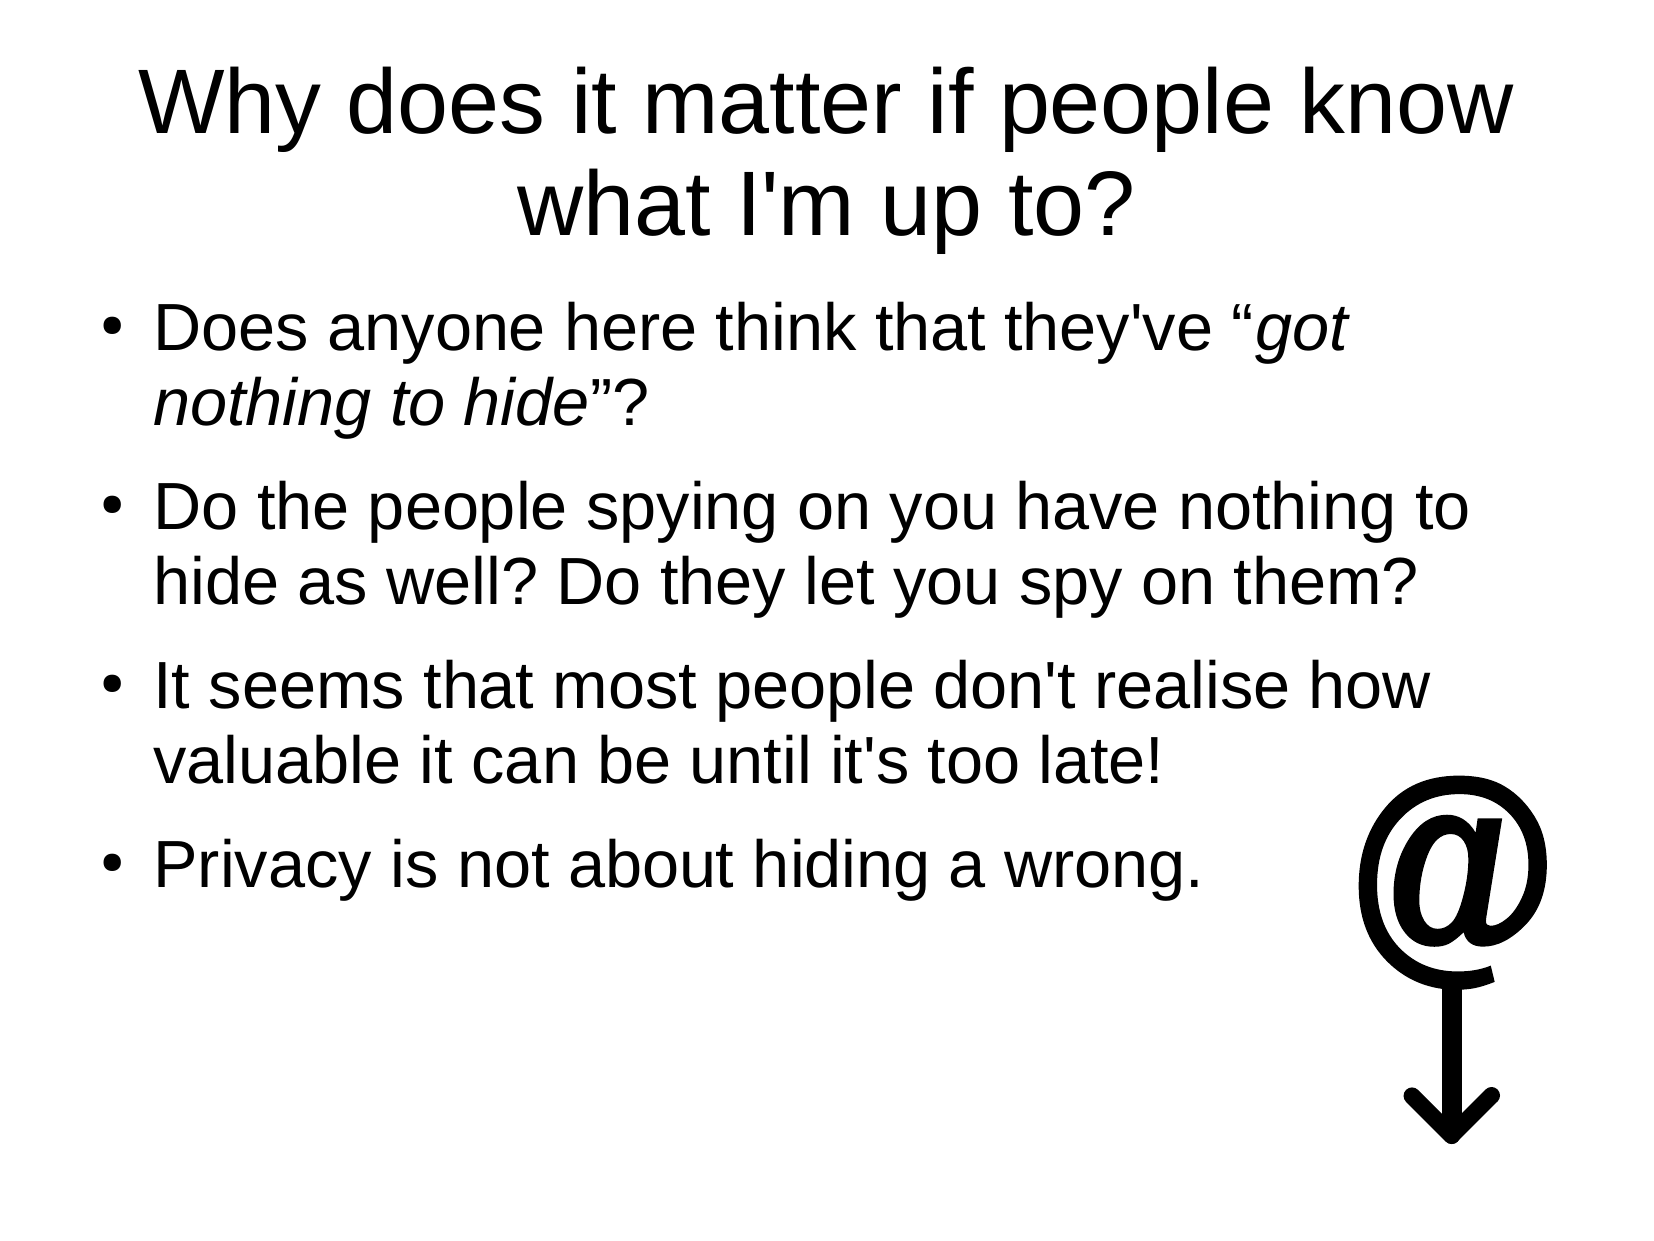

# Why does it matter if people know what I'm up to?
Does anyone here think that they've “got nothing to hide”?
Do the people spying on you have nothing to hide as well? Do they let you spy on them?
It seems that most people don't realise how valuable it can be until it's too late!
Privacy is not about hiding a wrong.